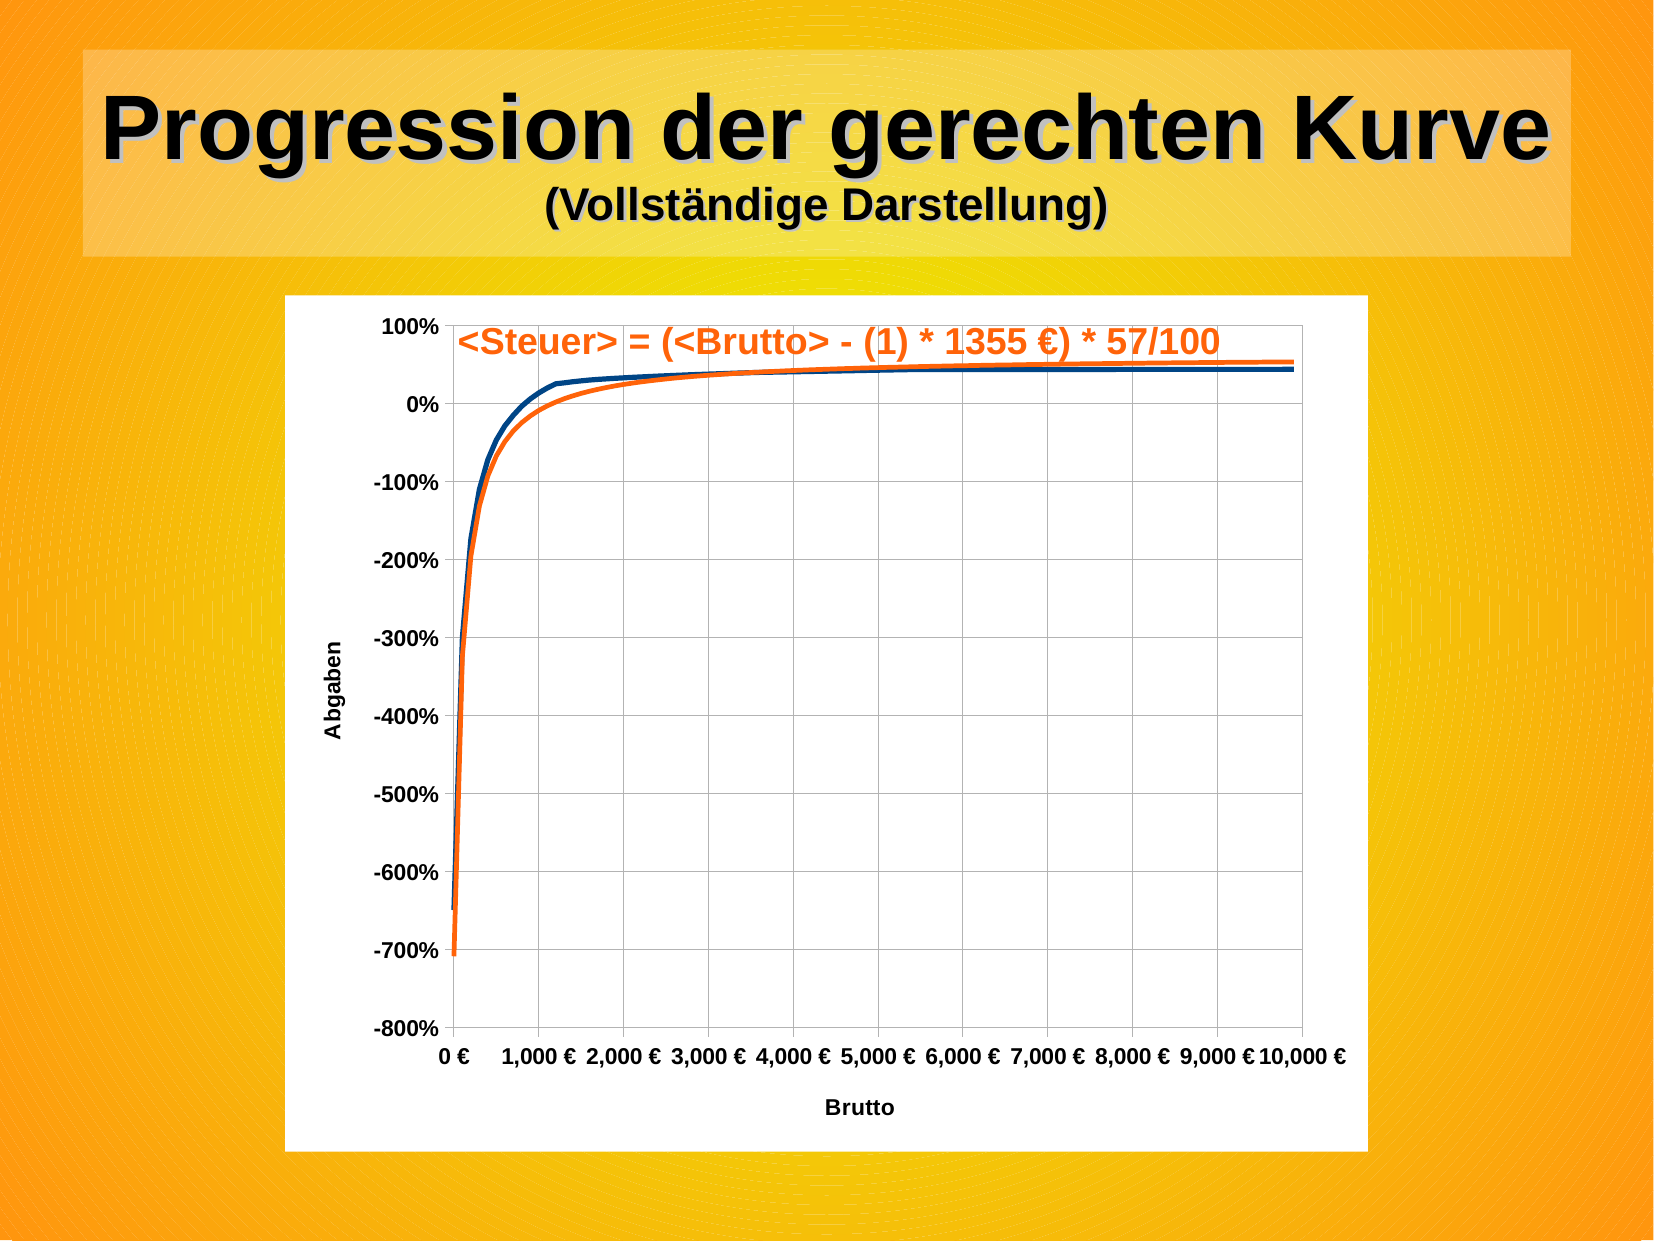

# Progression der gerechten Kurve (Vollständige Darstellung)
### Chart
| Category | Zeile 12 | Heute |
|---|---|---|<Steuer> = (<Brutto> - (1) * 1355 €) * 57/100